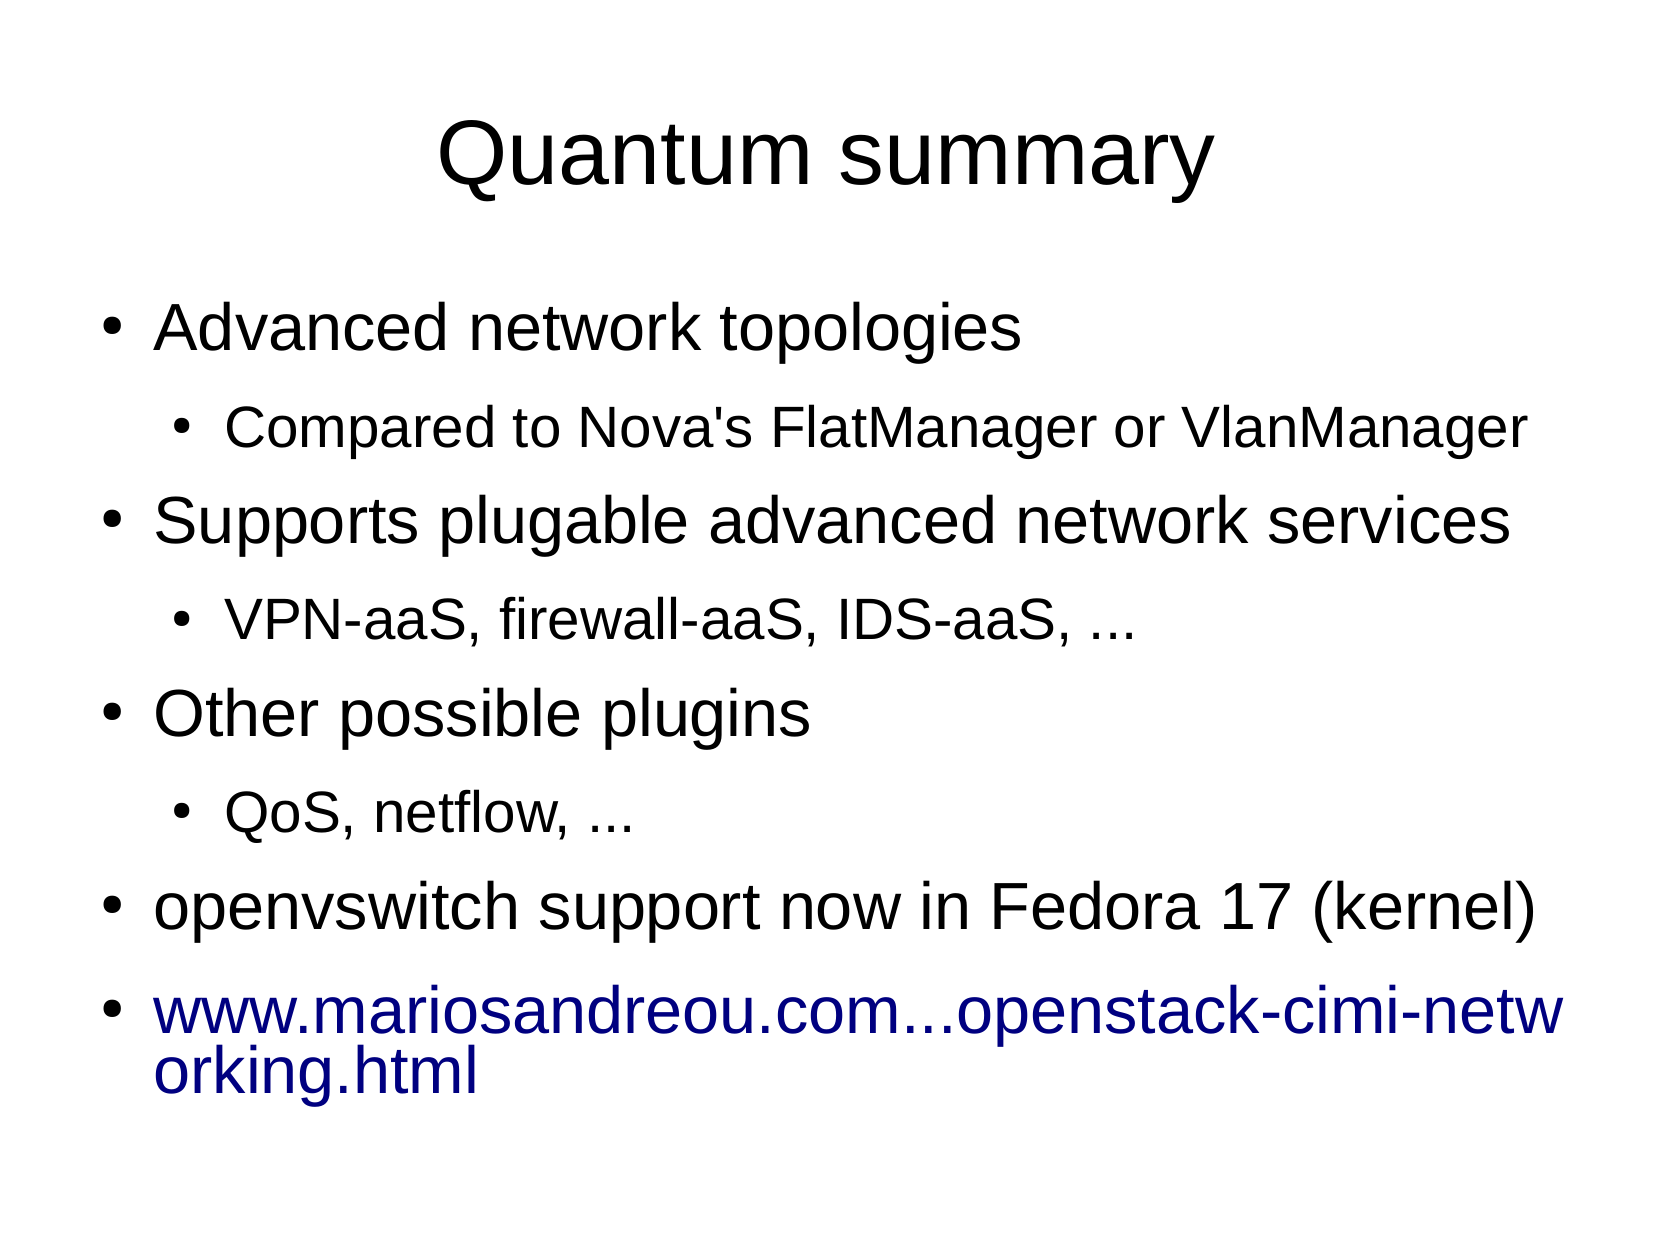

# Quantum summary
Advanced network topologies
Compared to Nova's FlatManager or VlanManager
Supports plugable advanced network services
VPN-aaS, firewall-aaS, IDS-aaS, ...
Other possible plugins
QoS, netflow, ...
openvswitch support now in Fedora 17 (kernel)
www.mariosandreou.com...openstack-cimi-networking.html